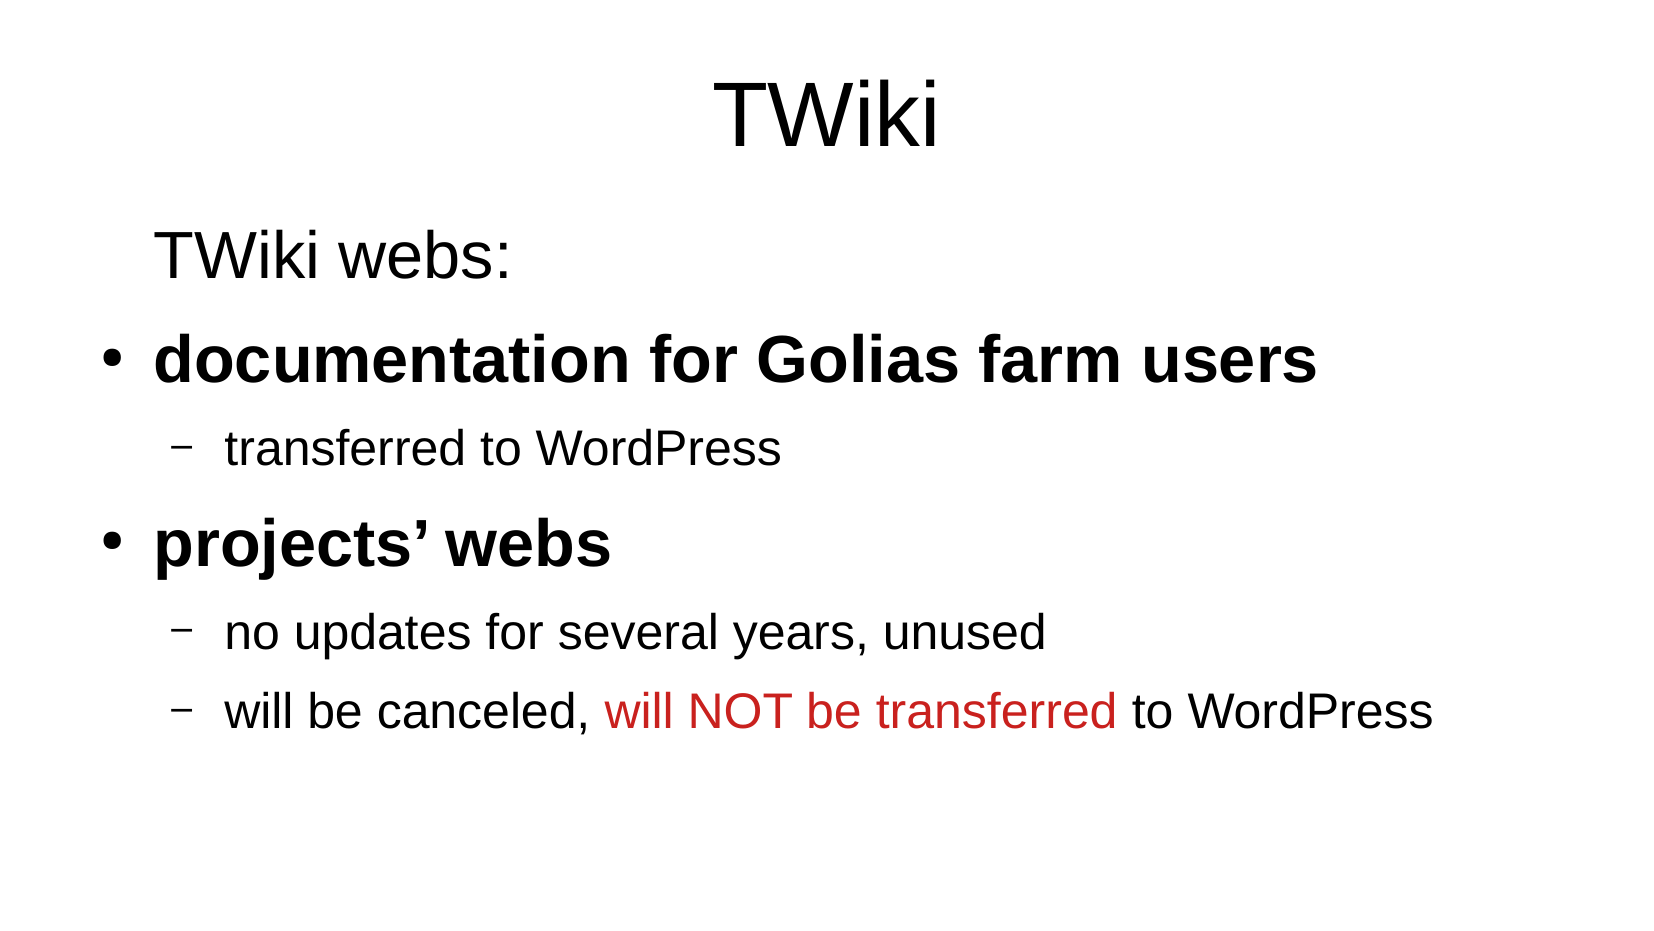

# TWiki
TWiki webs:
documentation for Golias farm users
transferred to WordPress
projects’ webs
no updates for several years, unused
will be canceled, will NOT be transferred to WordPress